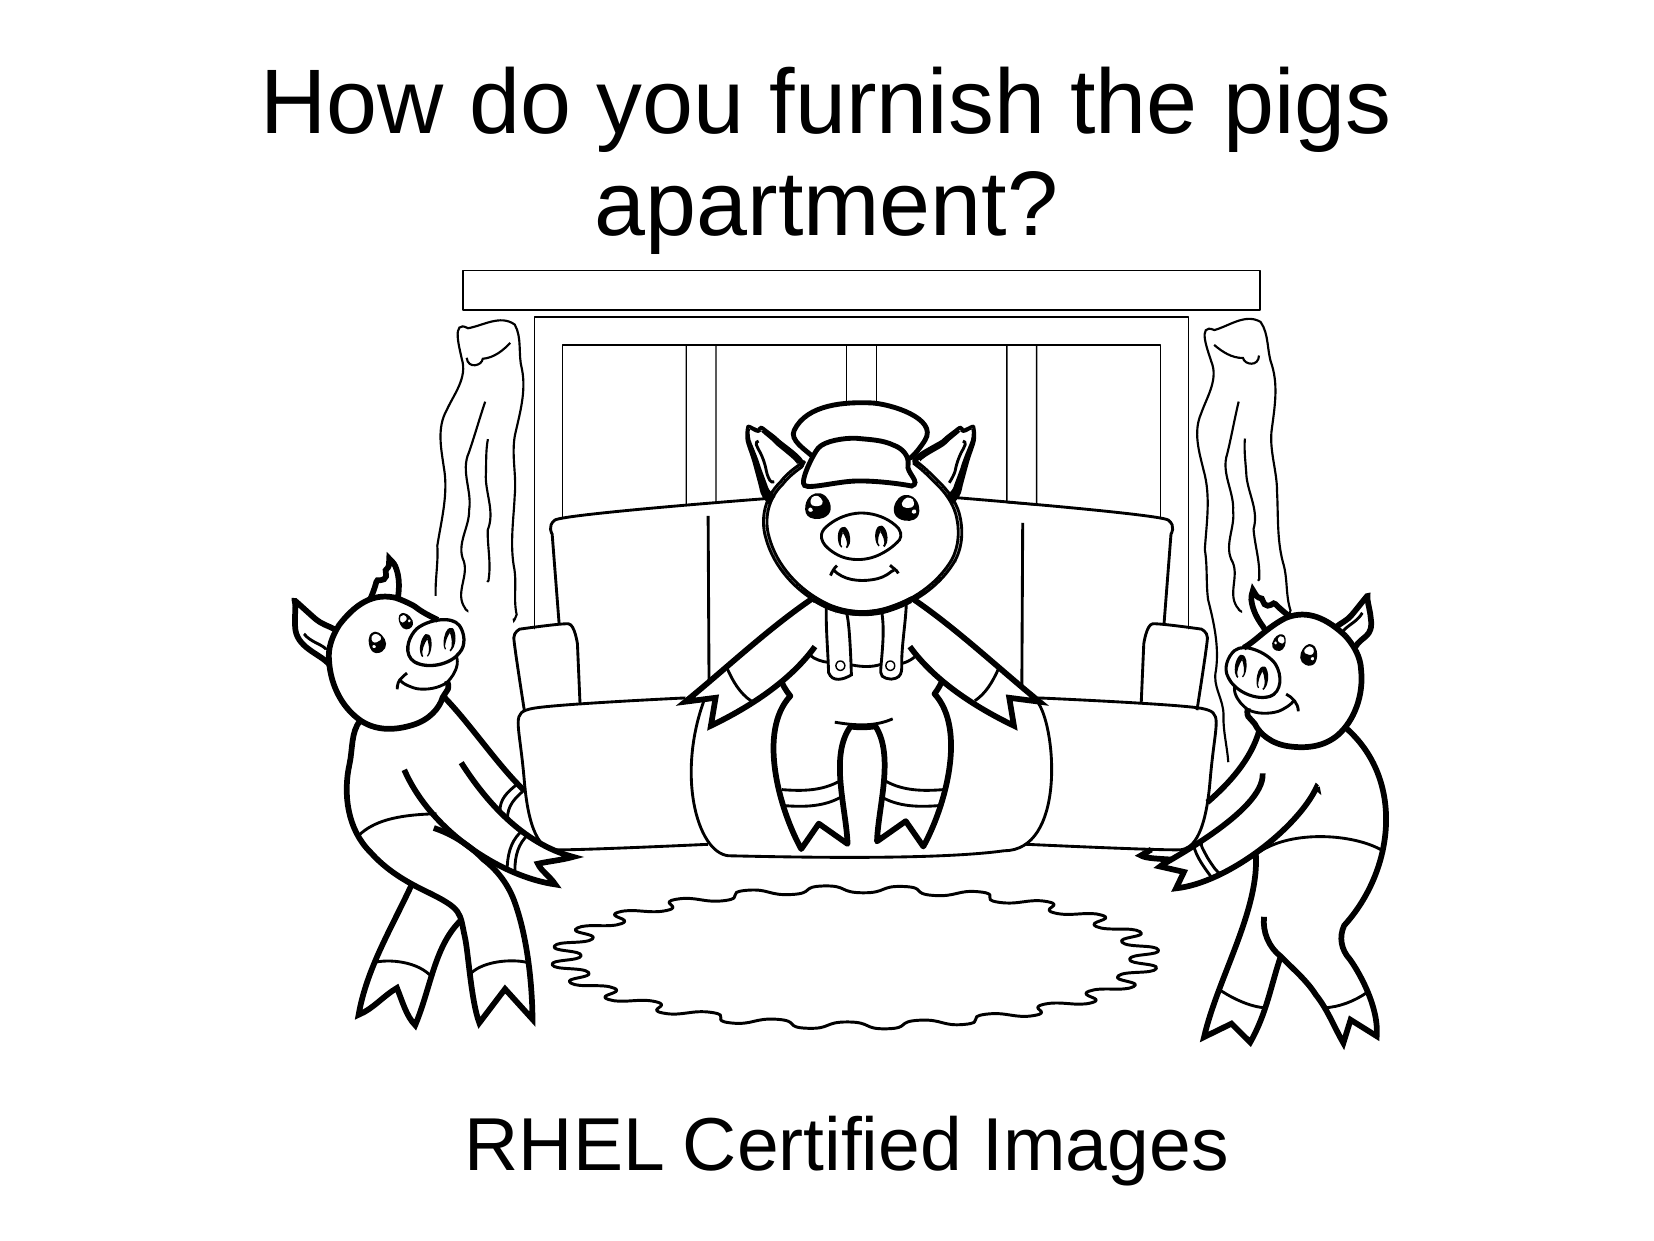

# How do you furnish the pigs apartment?
RHEL Certified Images